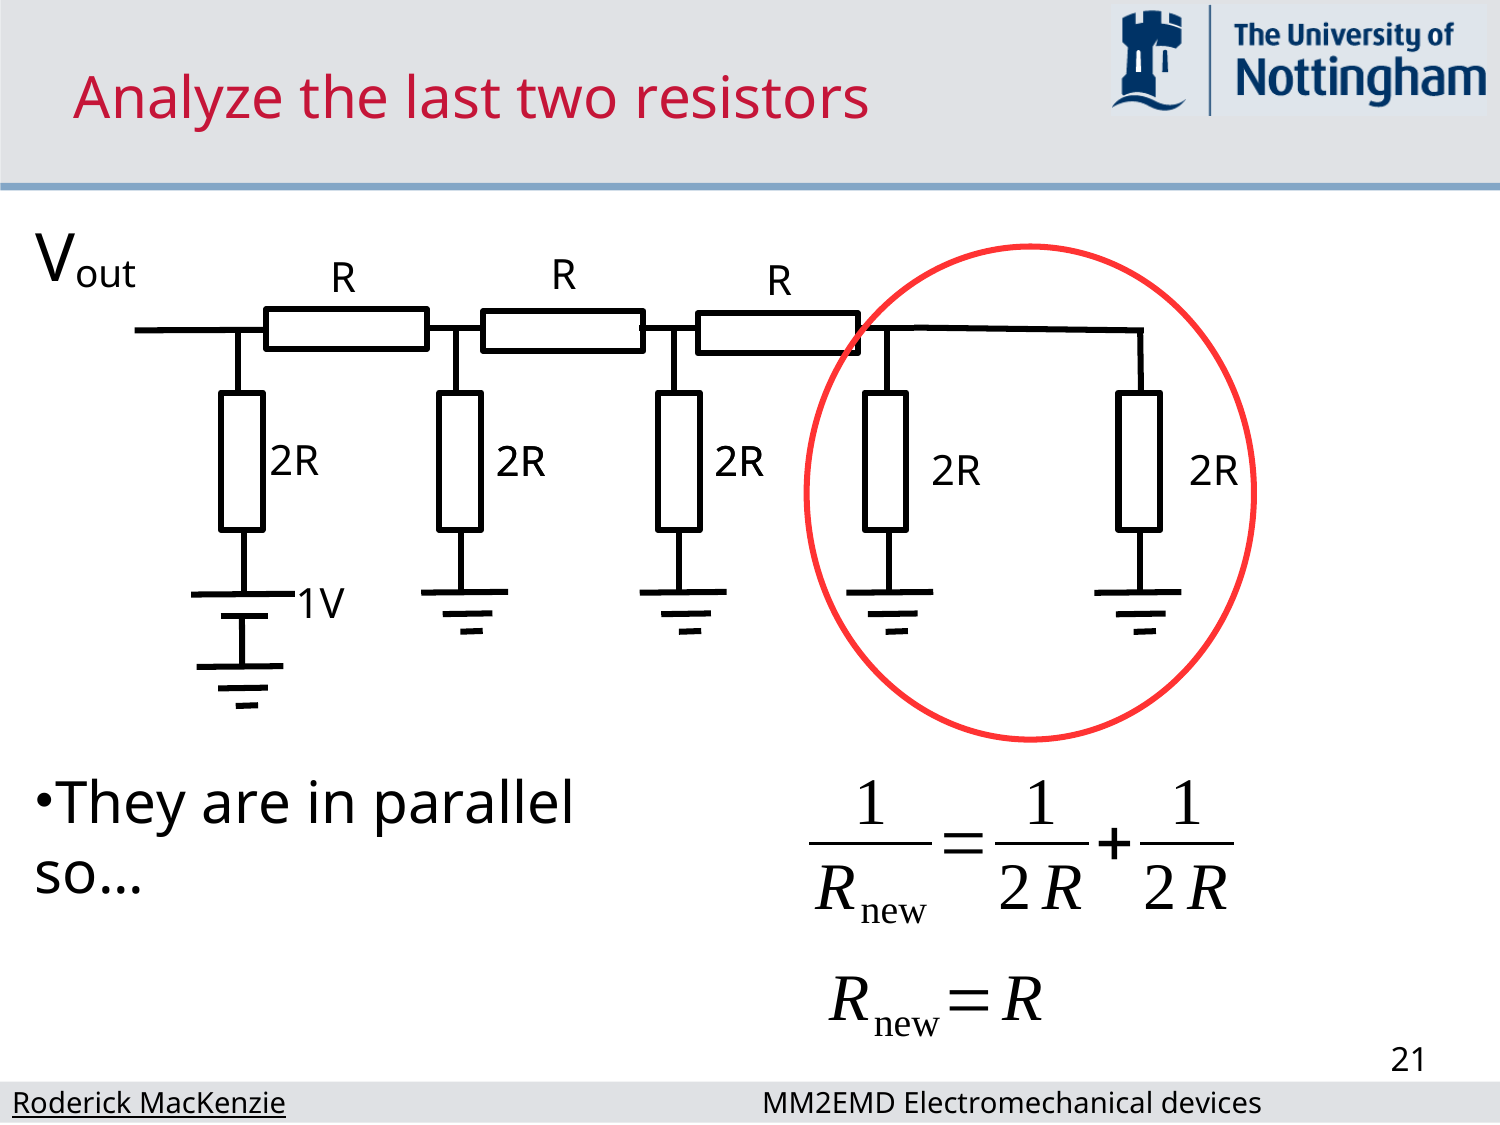

# Analyze the last two resistors
Vout
R
R
R
2R
2R
2R
2R
2R
2R
2R
1V
They are in parallel so...